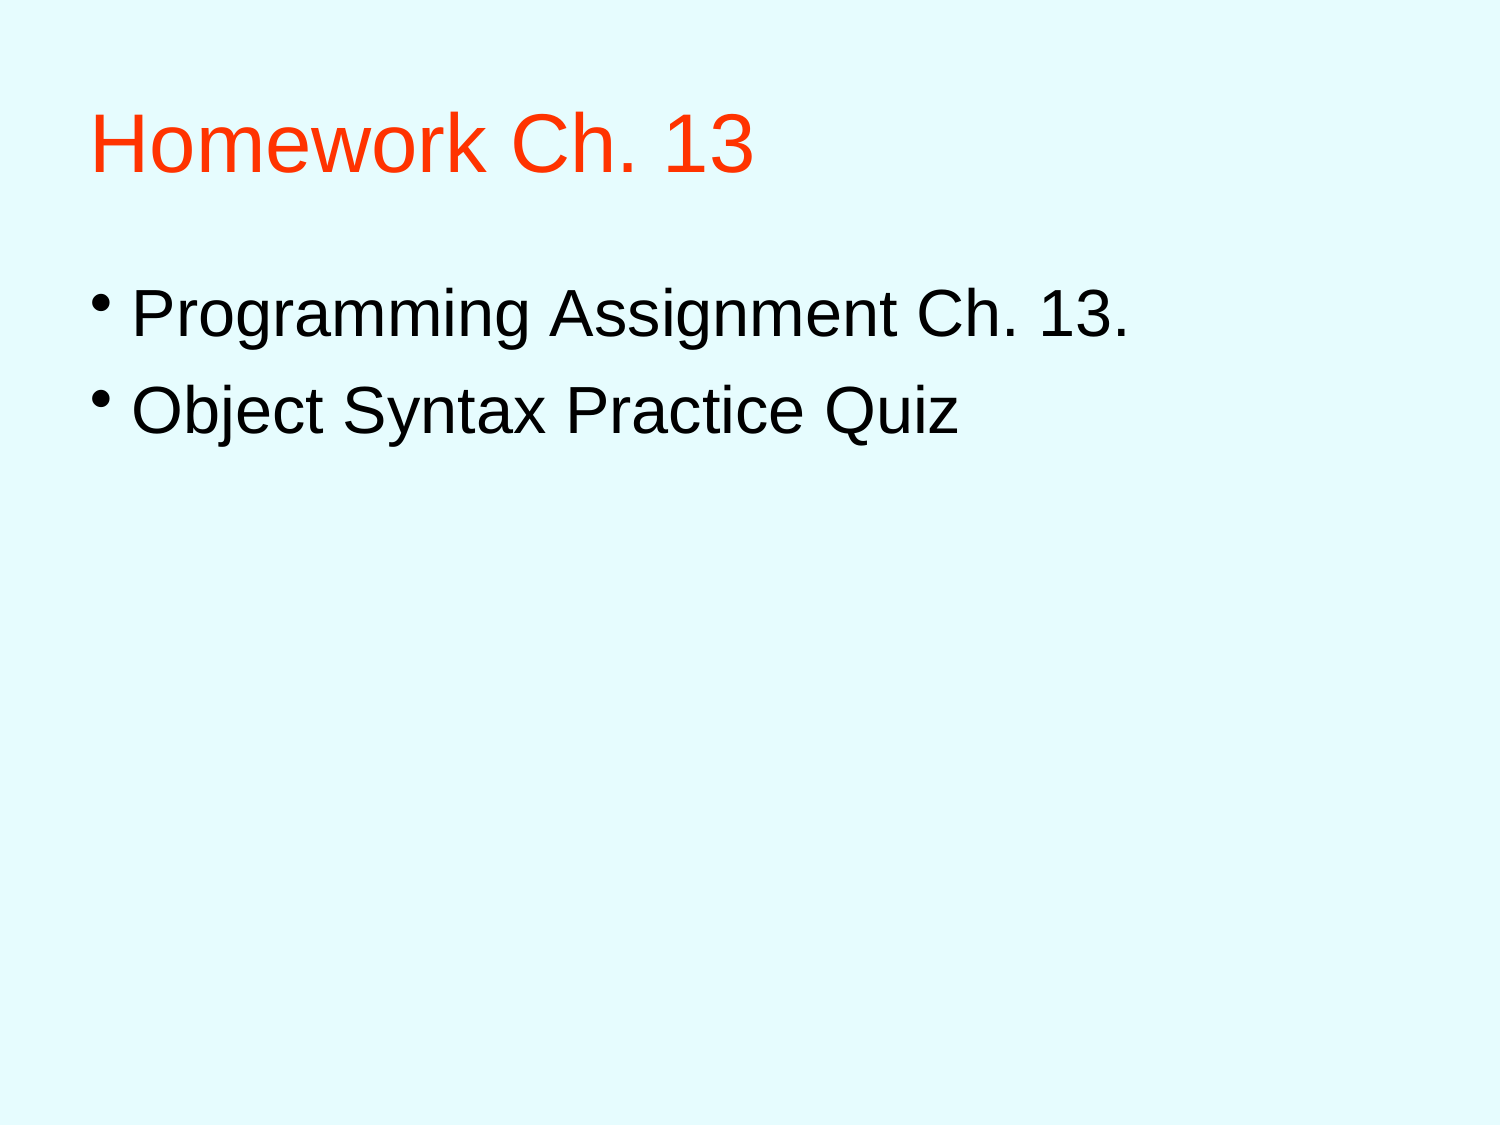

# Homework Ch. 13
 Programming Assignment Ch. 13.
 Object Syntax Practice Quiz